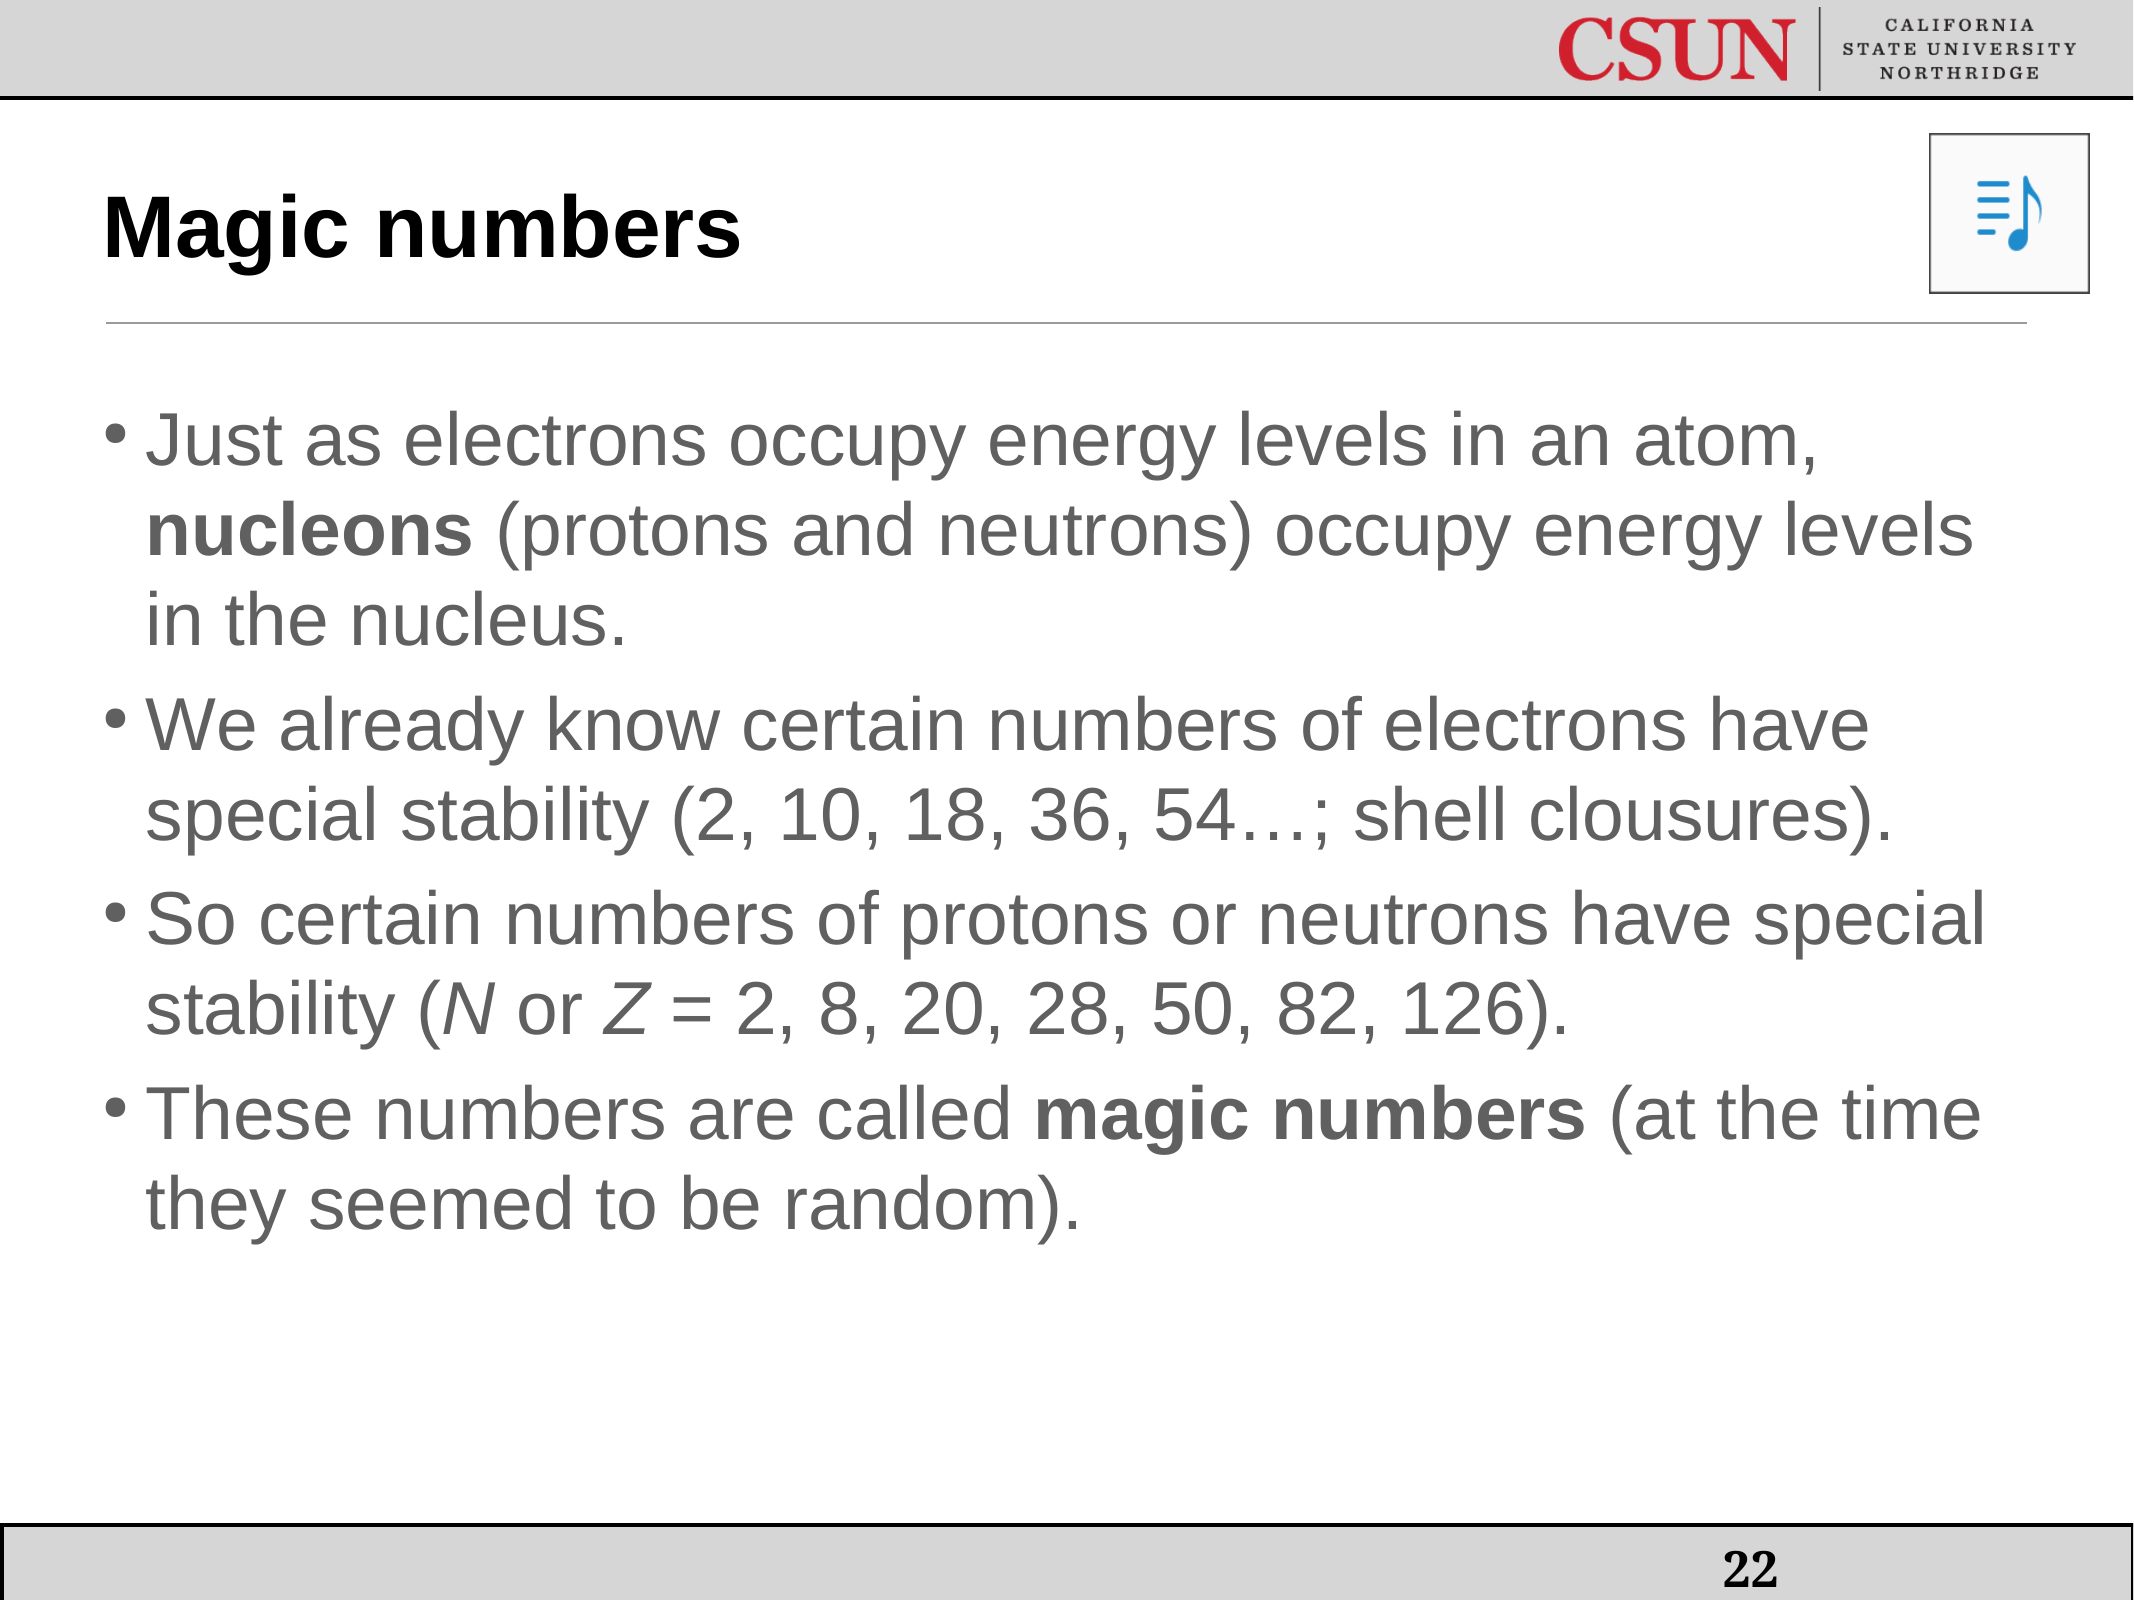

# Magic numbers
Just as electrons occupy energy levels in an atom, nucleons (protons and neutrons) occupy energy levels in the nucleus.
We already know certain numbers of electrons have special stability (2, 10, 18, 36, 54…; shell clousures).
So certain numbers of protons or neutrons have special stability (N or Z = 2, 8, 20, 28, 50, 82, 126).
These numbers are called magic numbers (at the time they seemed to be random).
22